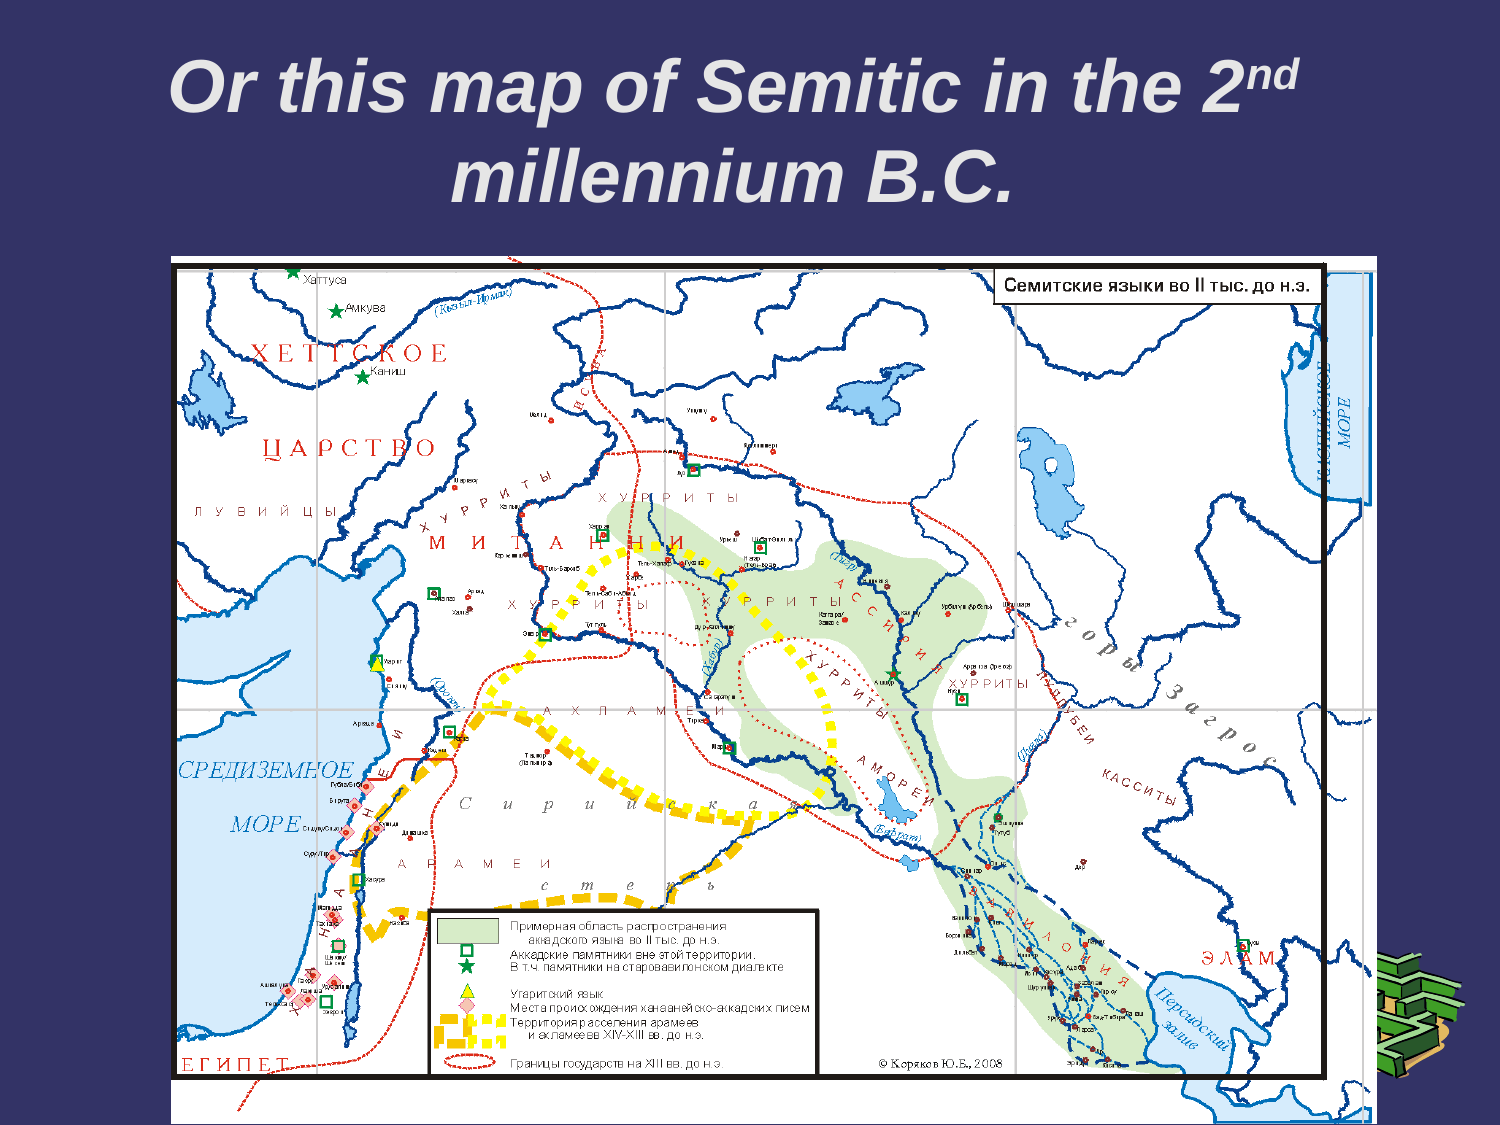

# Or this map of Semitic in the 2nd millennium B.C.